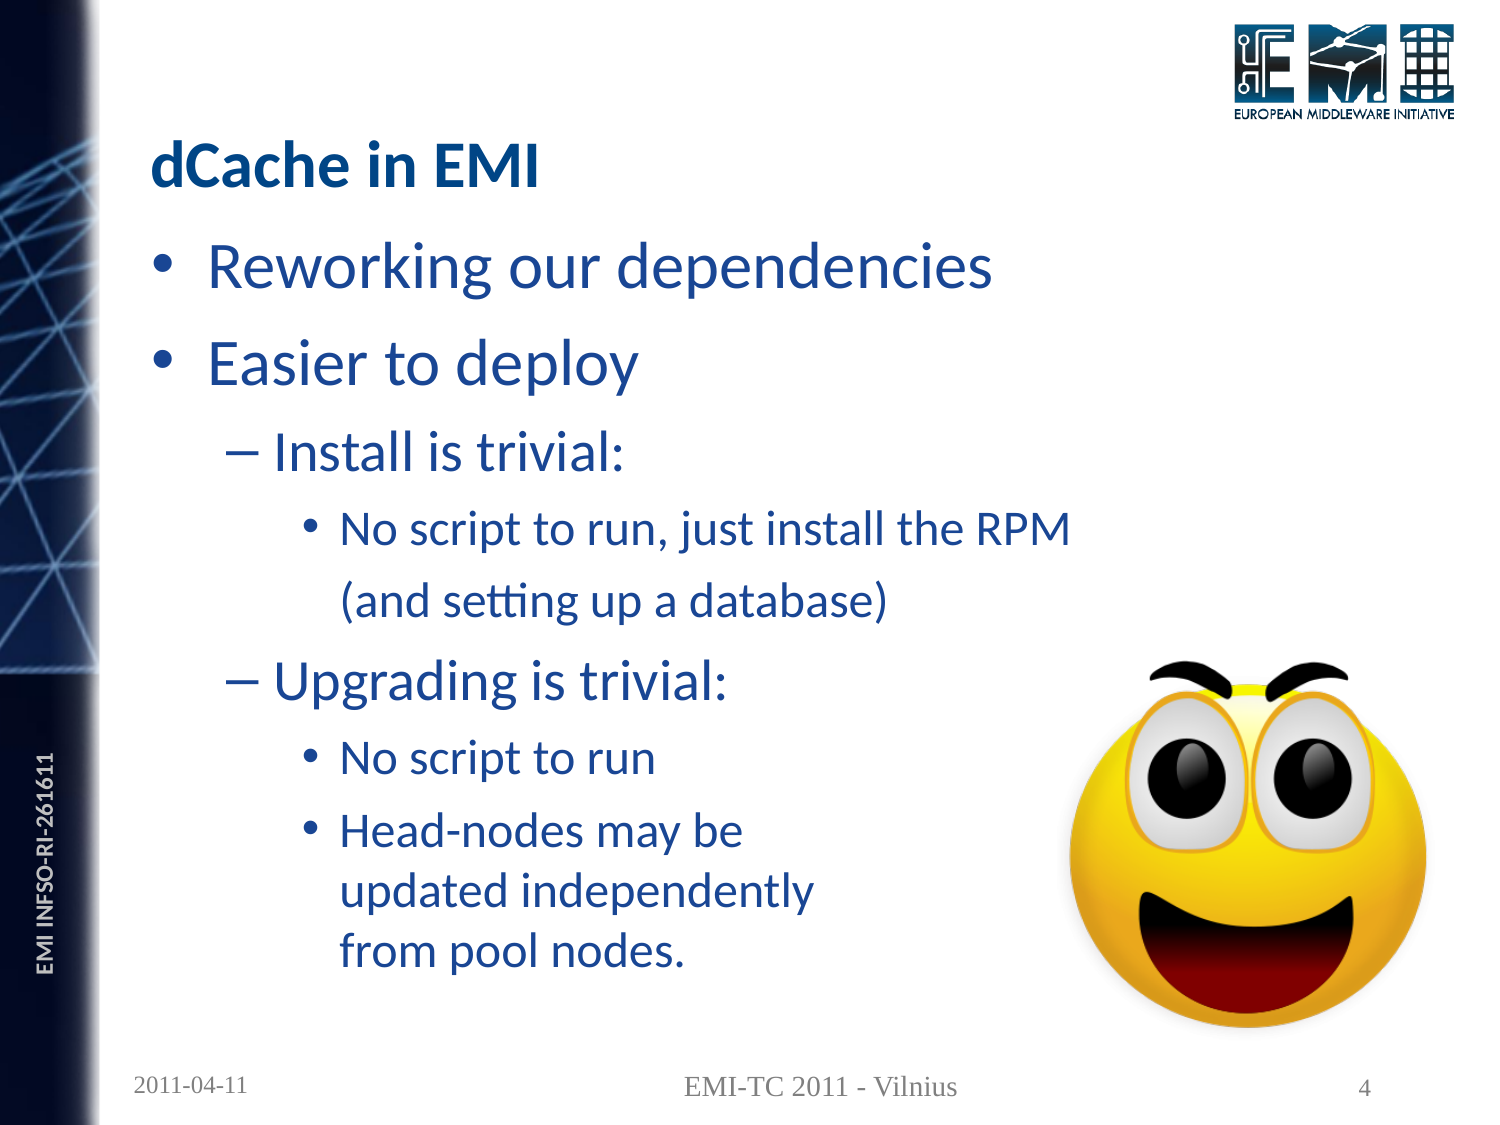

# dCache in EMI
Reworking our dependencies
Easier to deploy
Install is trivial:
No script to run, just install the RPM
(and setting up a database)
Upgrading is trivial:
No script to run
Head-nodes may be
updated independently
from pool nodes.
2011-04-13
EMI-TC 2011 - Vilnius
4